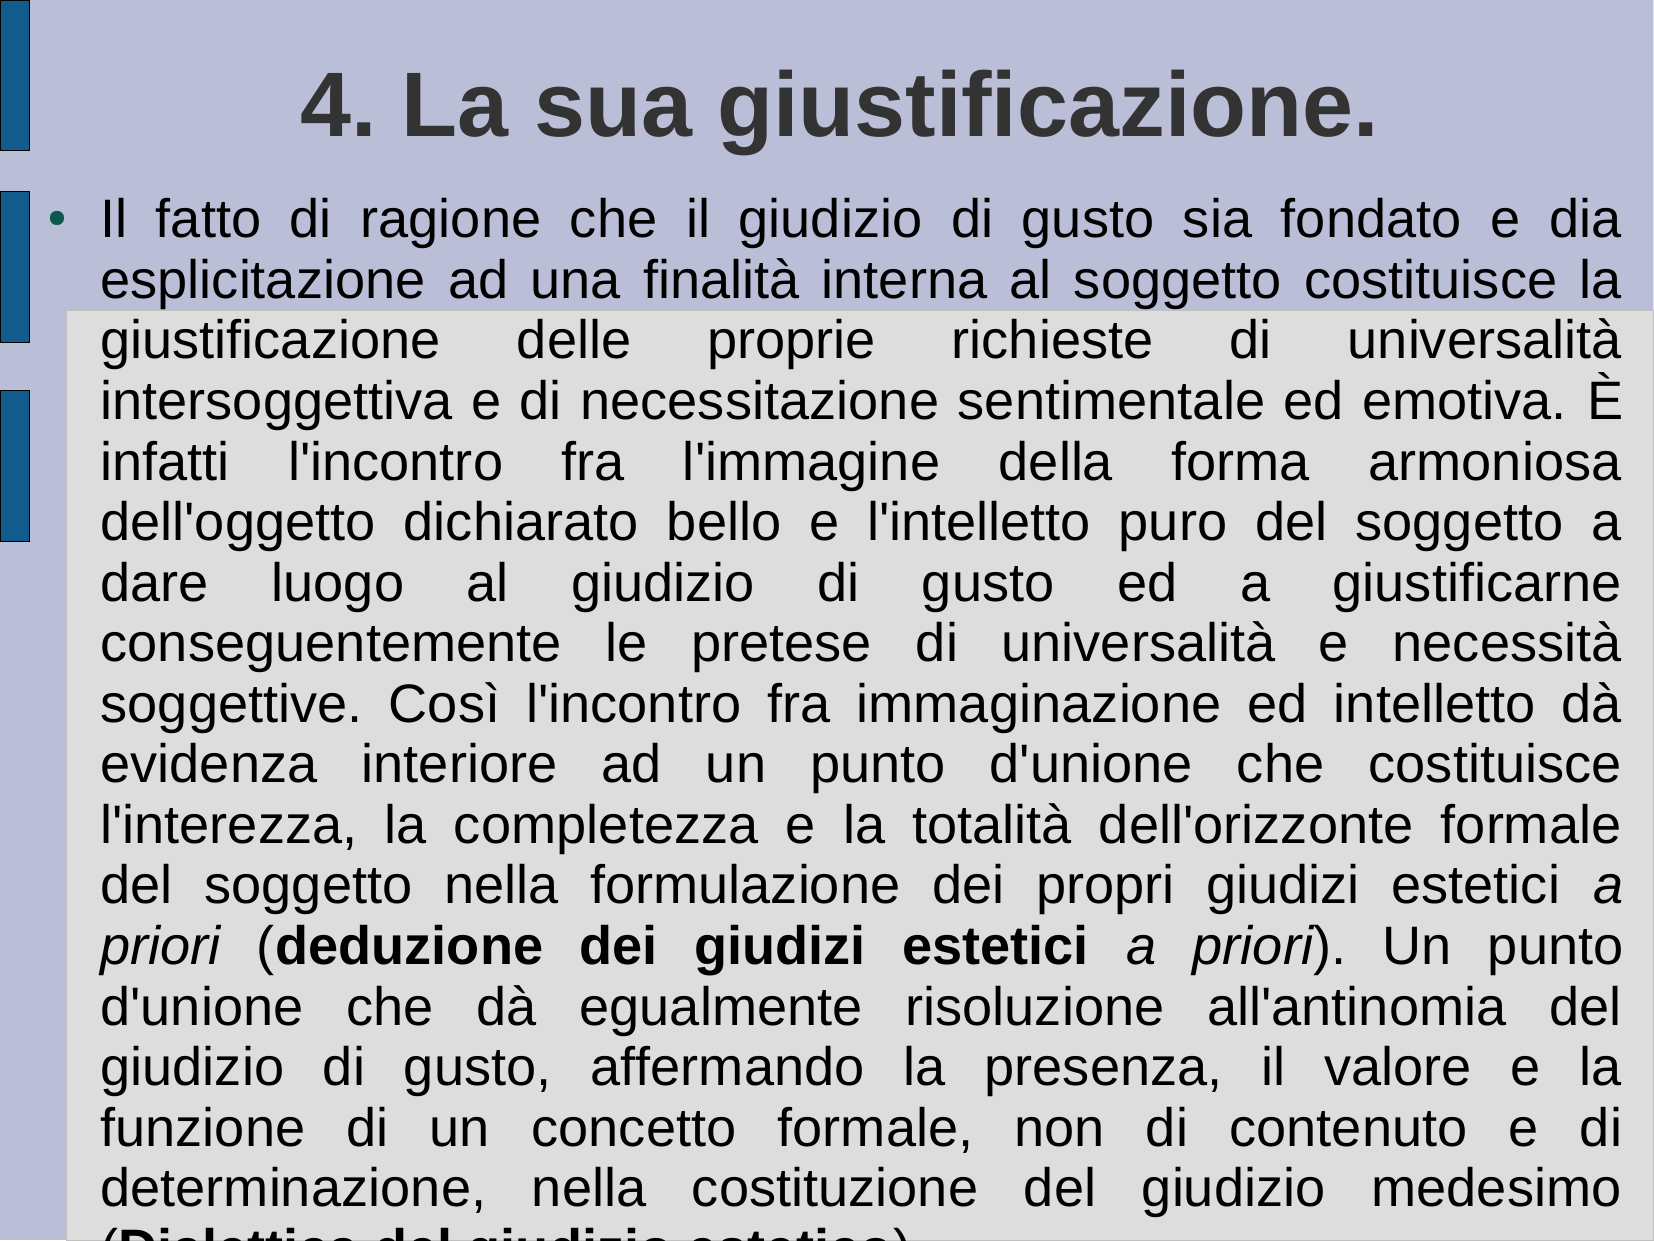

# 4. La sua giustificazione.
Il fatto di ragione che il giudizio di gusto sia fondato e dia esplicitazione ad una finalità interna al soggetto costituisce la giustificazione delle proprie richieste di universalità intersoggettiva e di necessitazione sentimentale ed emotiva. È infatti l'incontro fra l'immagine della forma armoniosa dell'oggetto dichiarato bello e l'intelletto puro del soggetto a dare luogo al giudizio di gusto ed a giustificarne conseguentemente le pretese di universalità e necessità soggettive. Così l'incontro fra immaginazione ed intelletto dà evidenza interiore ad un punto d'unione che costituisce l'interezza, la completezza e la totalità dell'orizzonte formale del soggetto nella formulazione dei propri giudizi estetici a priori (deduzione dei giudizi estetici a priori). Un punto d'unione che dà egualmente risoluzione all'antinomia del giudizio di gusto, affermando la presenza, il valore e la funzione di un concetto formale, non di contenuto e di determinazione, nella costituzione del giudizio medesimo (Dialettica del giudizio estetico).